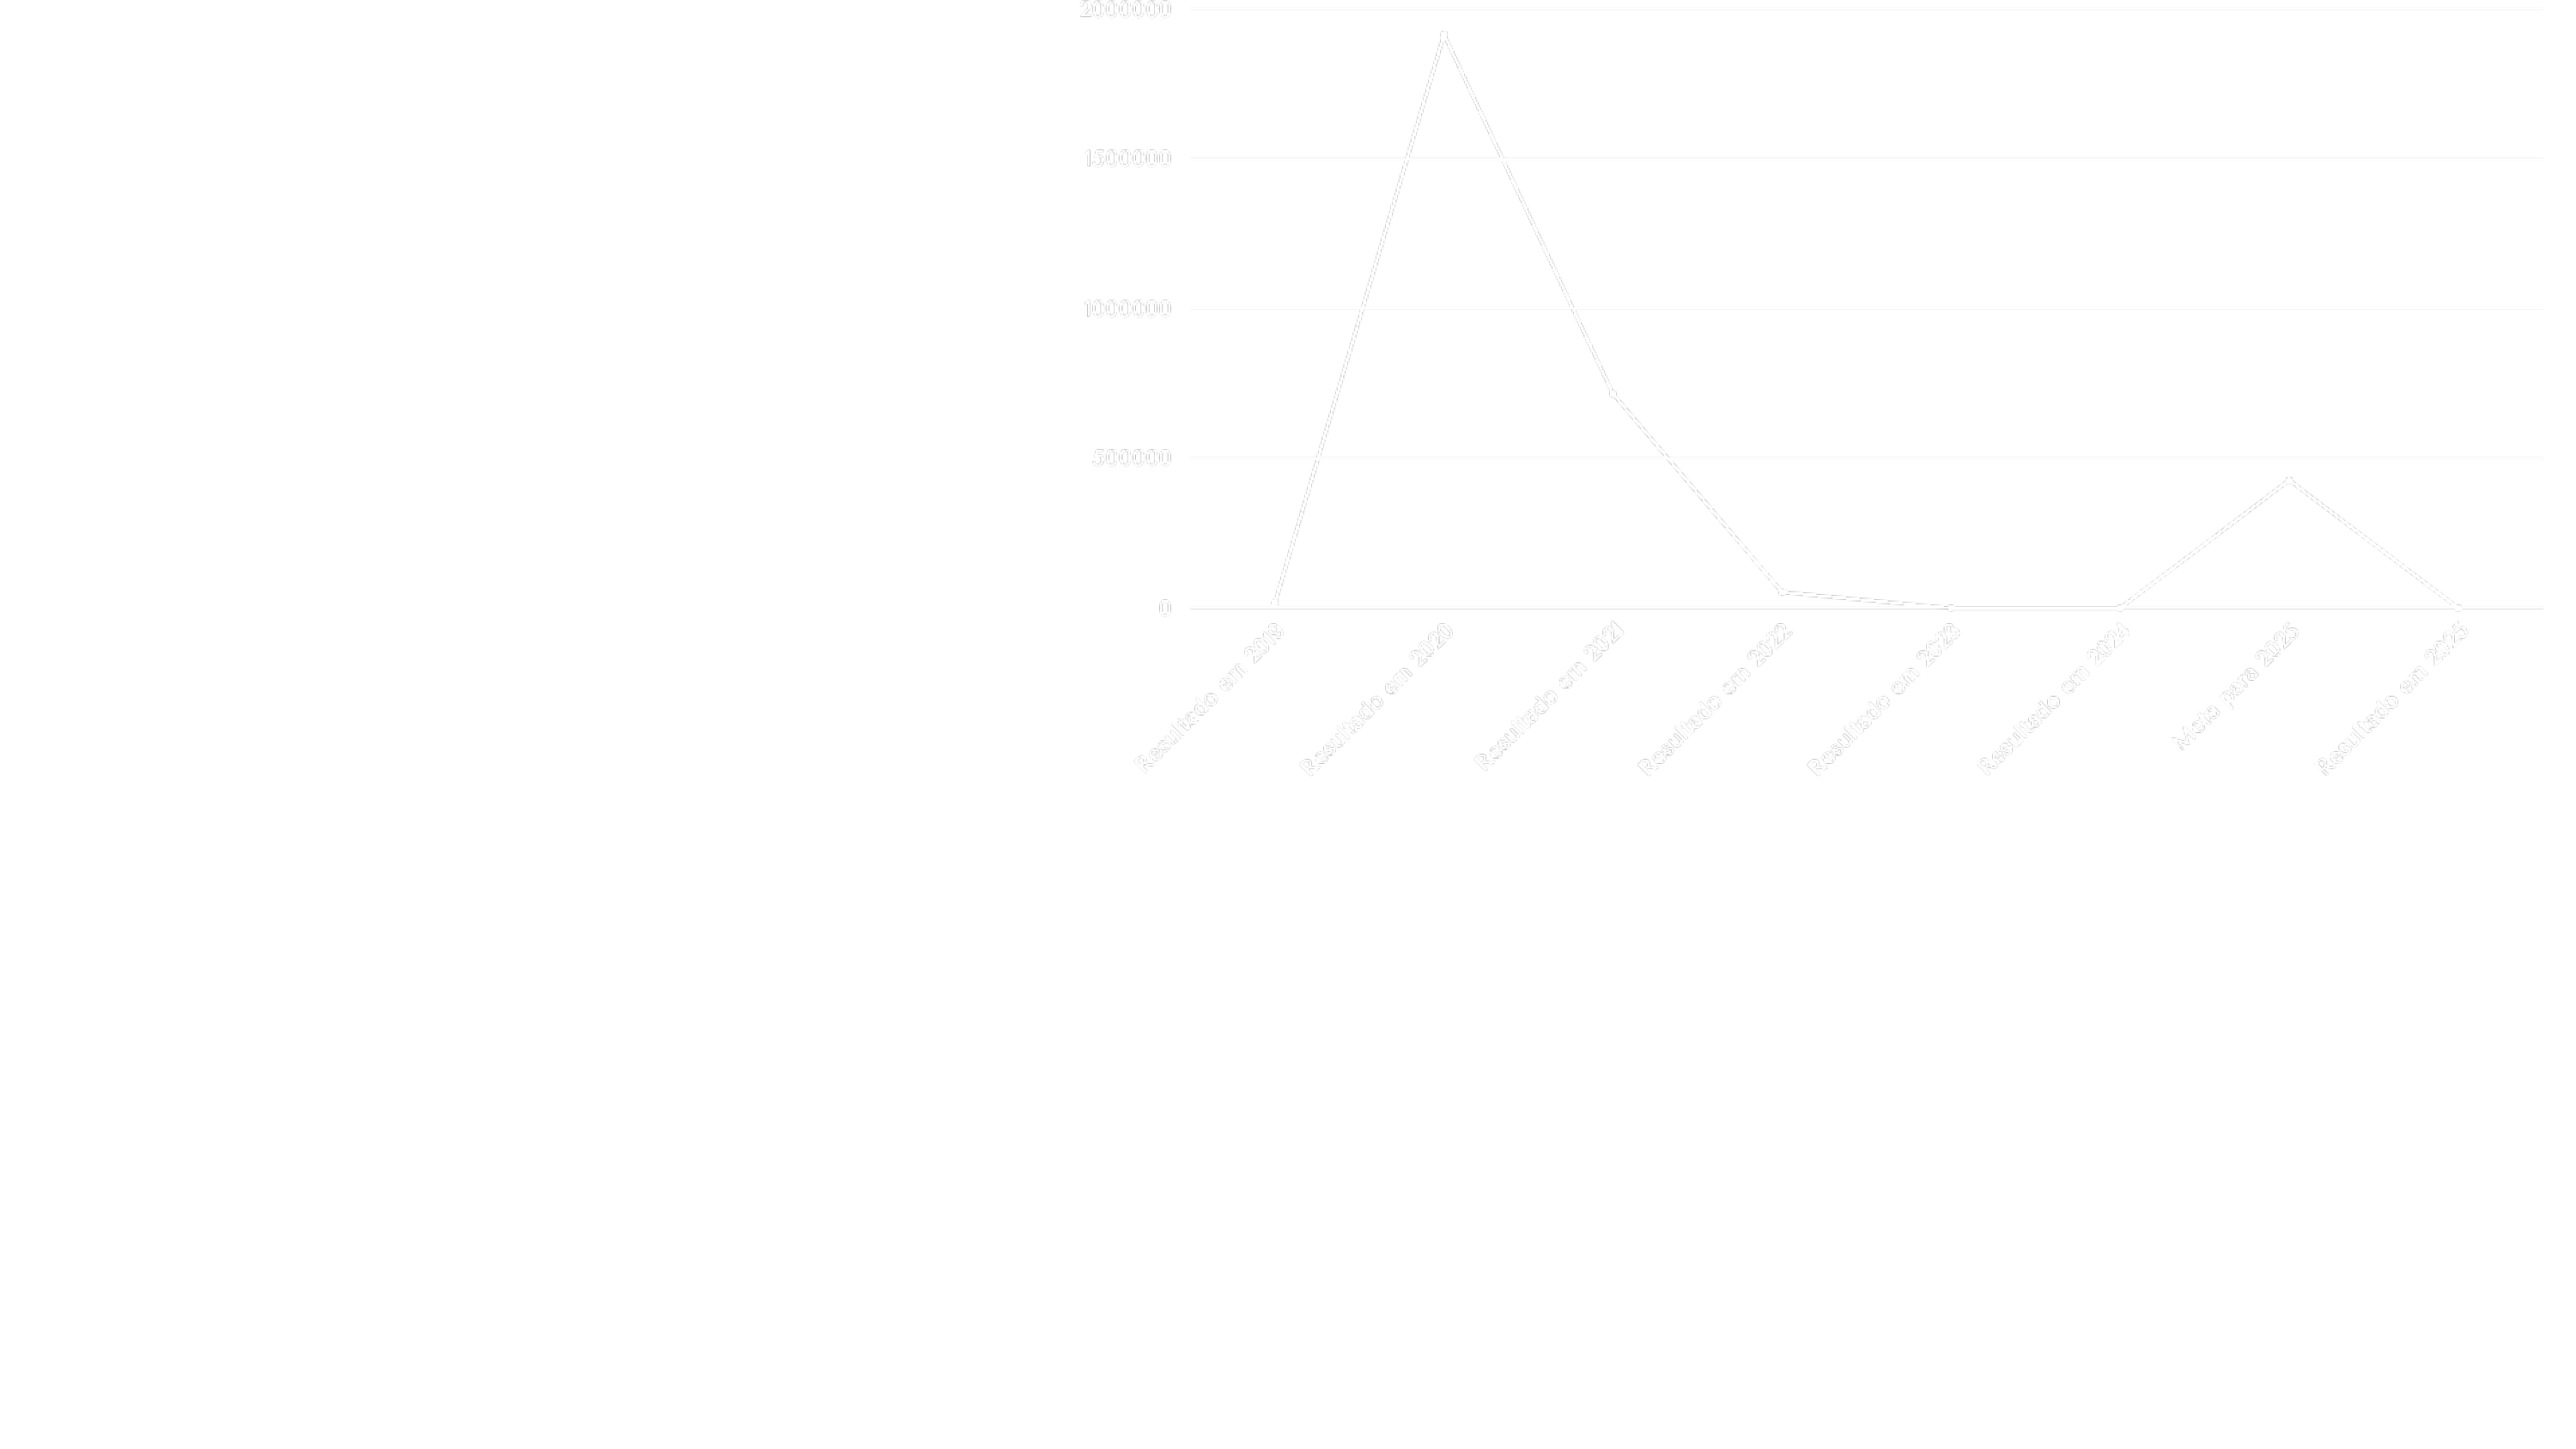

Indicador - Gastos com Reformas no Período-Base – GRef
Unidade de medida: Reais (R$).
Definição da Meta: Reduzir em 15% o gasto orçamentário com reforma e adequação de leiaute em relação do ano de 2022.
Resultado em 2019 - 16.781,03
Resultado em 2020 - 1.914.871,03
Resultado em 2021 - 715.174,74
Resultado em 2022 - 528.750,92
Resultado em 2023 - 0
Resultado em 2024 - 0
Meta para 2025 - 426.996,05
Resultado em 2025 - 0